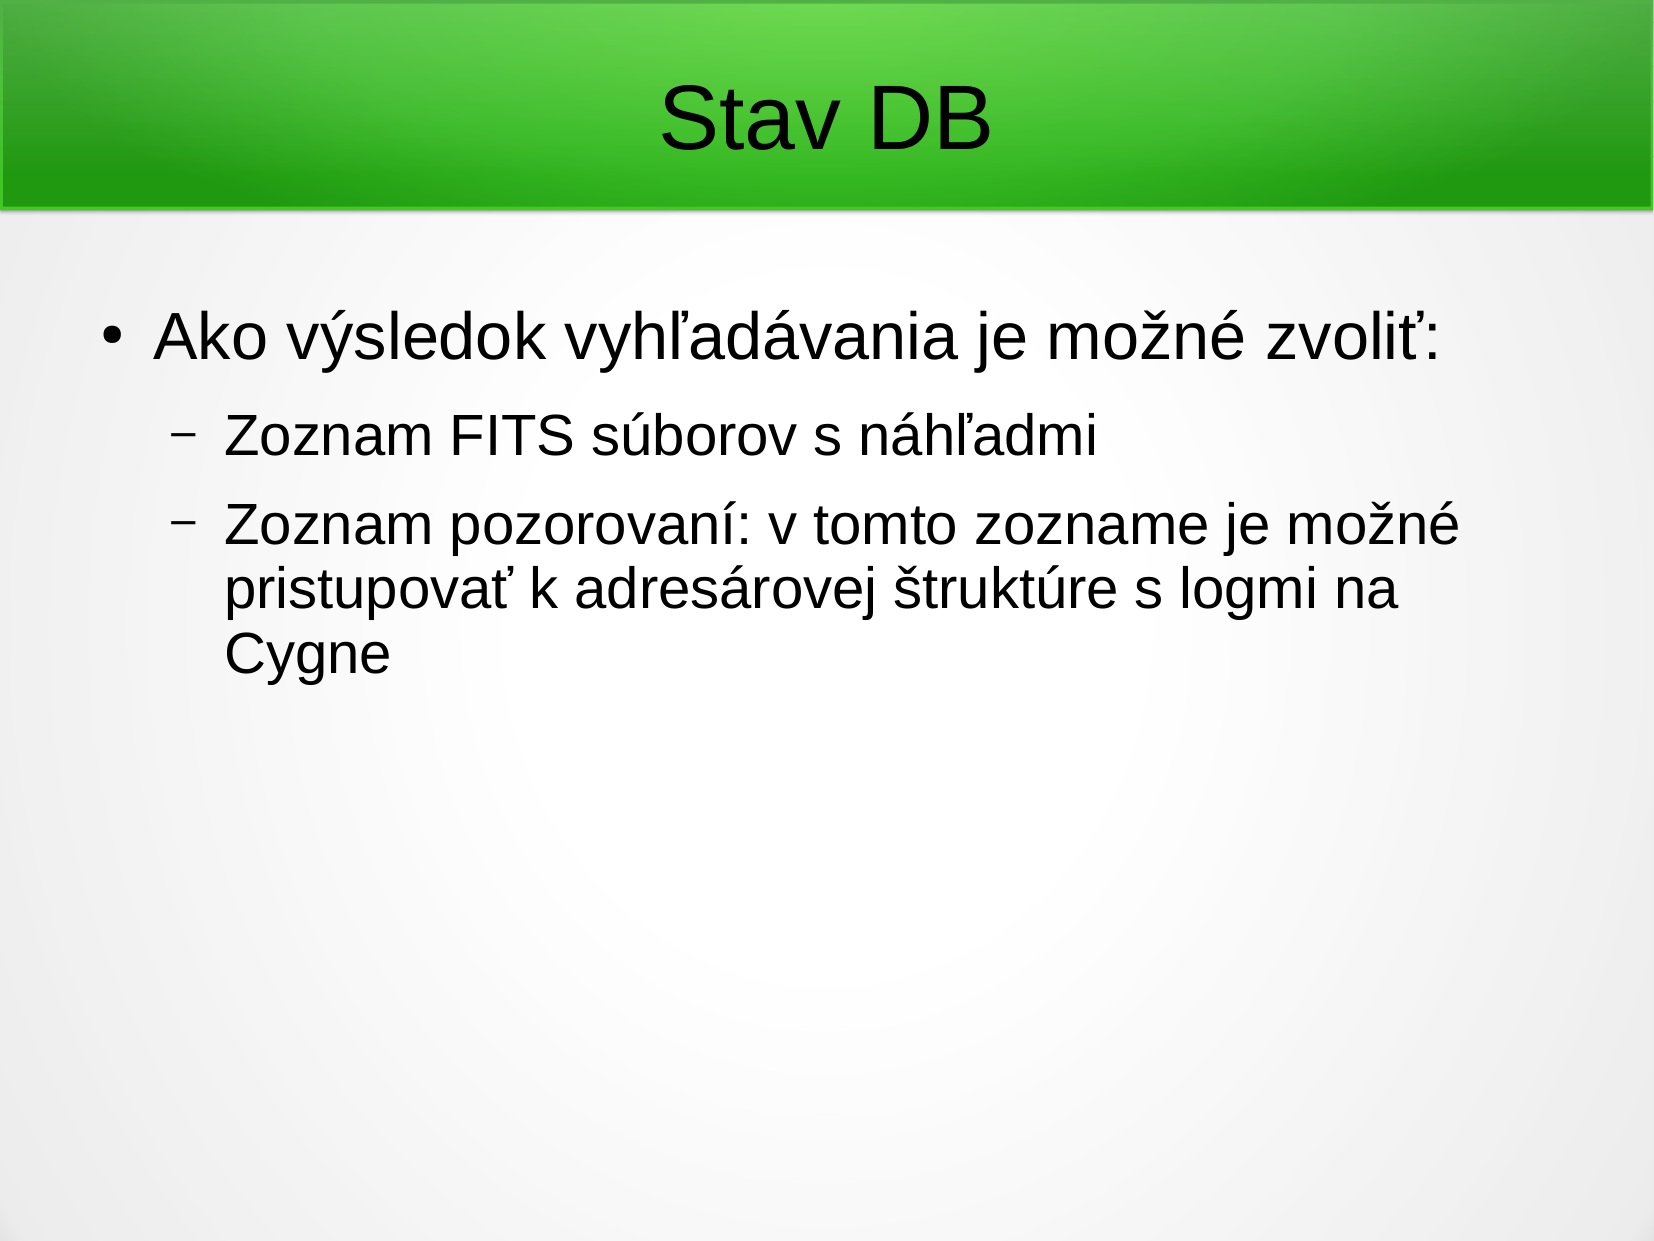

# Stav DB
Ako výsledok vyhľadávania je možné zvoliť:
Zoznam FITS súborov s náhľadmi
Zoznam pozorovaní: v tomto zozname je možné pristupovať k adresárovej štruktúre s logmi na Cygne